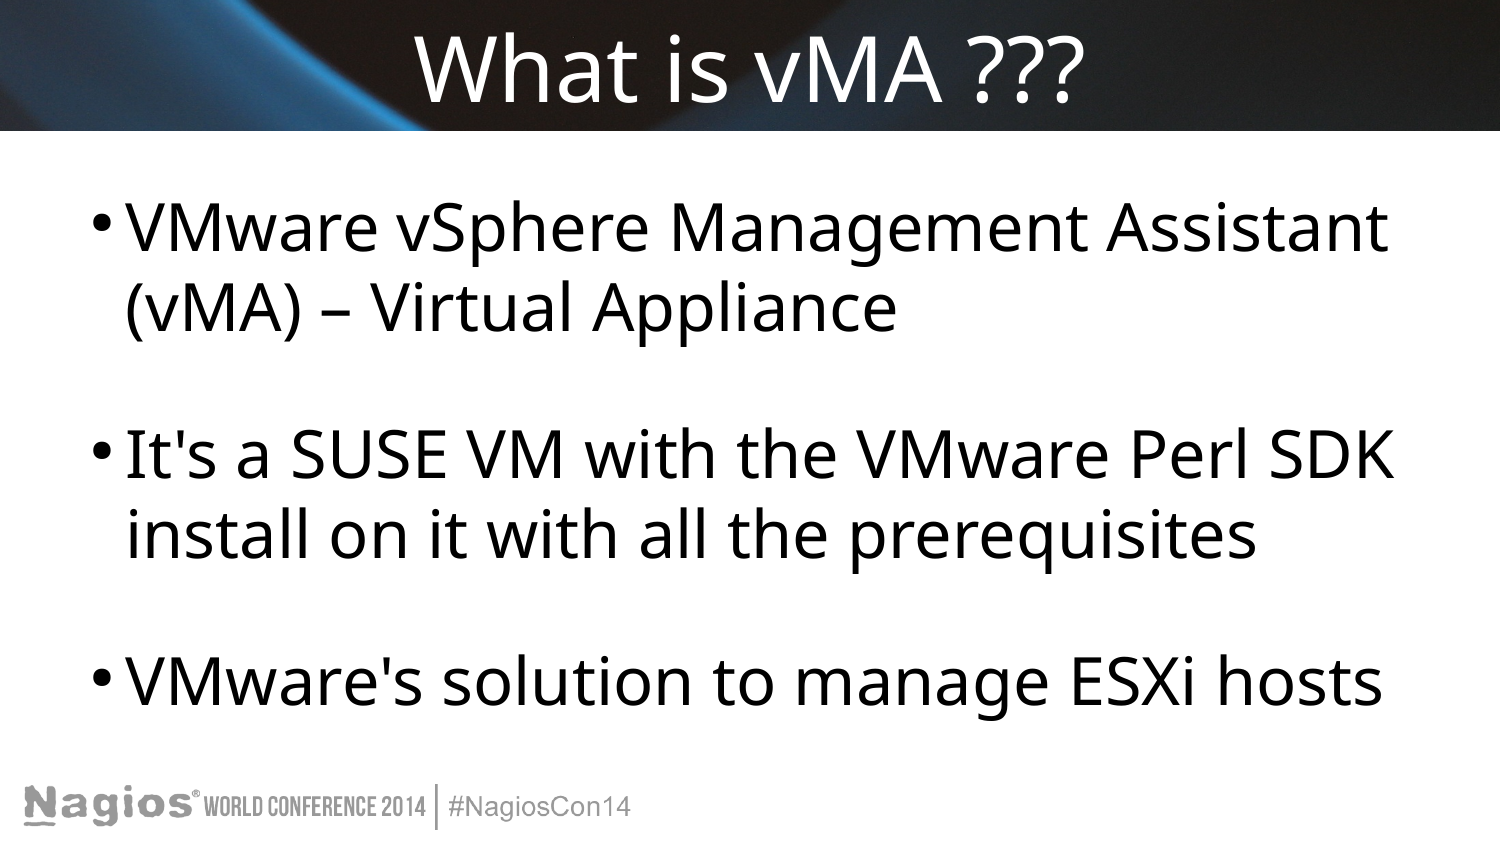

# What is vMA ???
VMware vSphere Management Assistant (vMA) – Virtual Appliance
It's a SUSE VM with the VMware Perl SDK install on it with all the prerequisites
VMware's solution to manage ESXi hosts